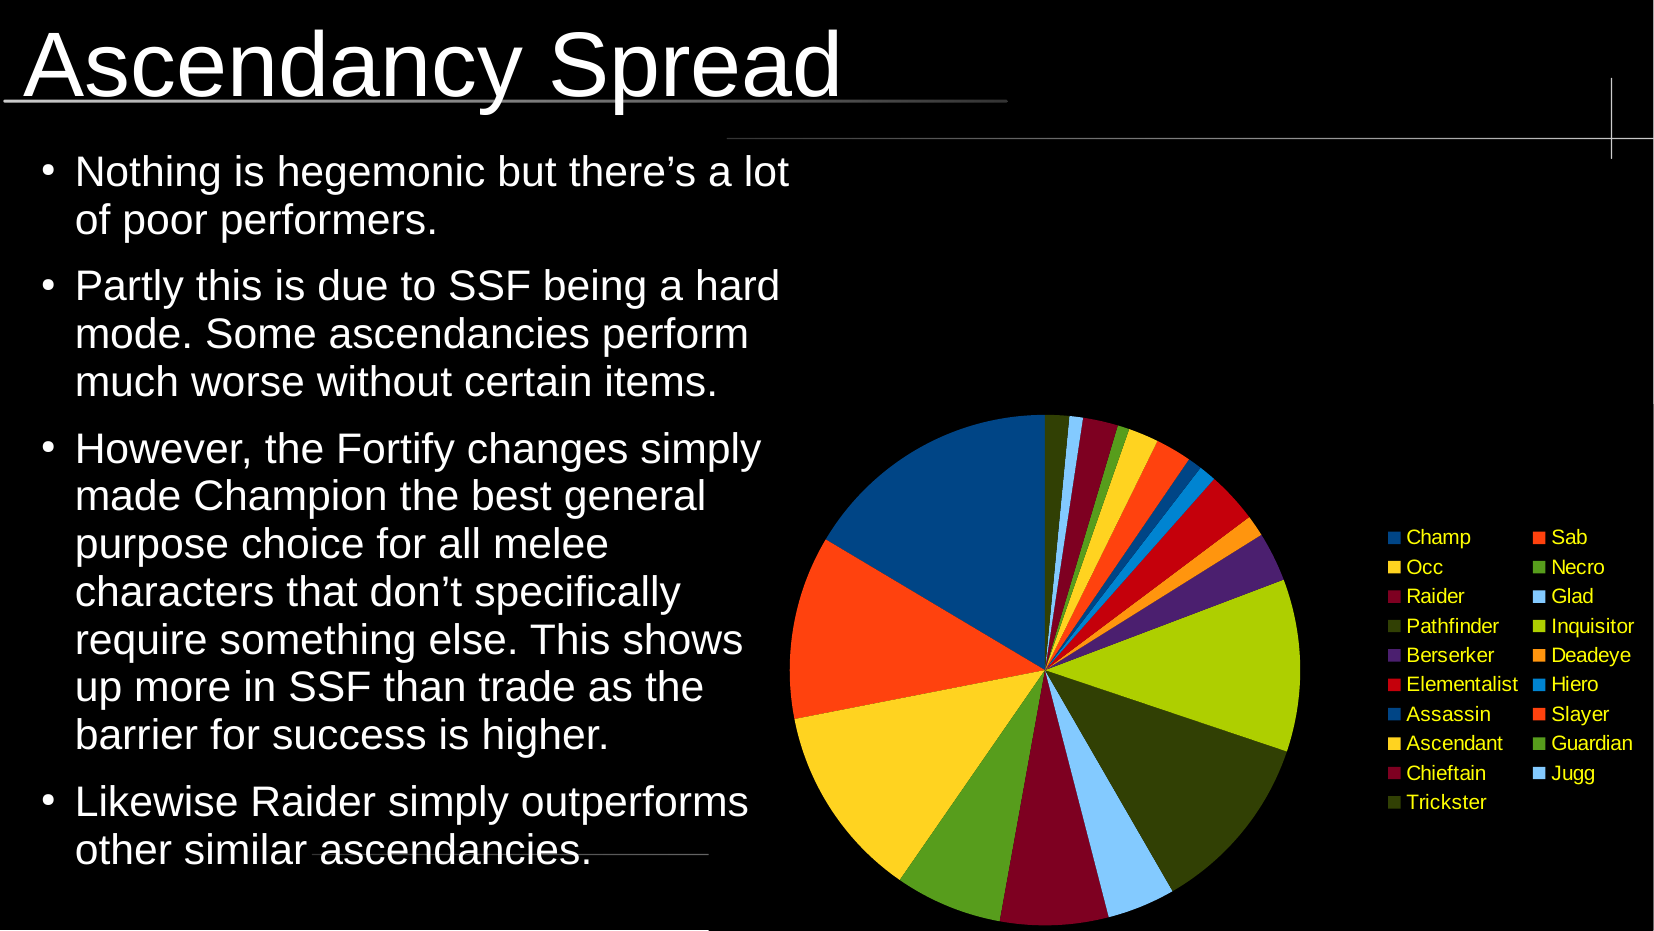

# Ascendancy Spread
Nothing is hegemonic but there’s a lot of poor performers.
Partly this is due to SSF being a hard mode. Some ascendancies perform much worse without certain items.
However, the Fortify changes simply made Champion the best general purpose choice for all melee characters that don’t specifically require something else. This shows up more in SSF than trade as the barrier for success is higher.
Likewise Raider simply outperforms other similar ascendancies.
### Chart
| Category | Number |
|---|---|
| Champ | 2201.0 |
| Sab | 1556.0 |
| Occ | 1645.0 |
| Necro | 909.0 |
| Raider | 918.0 |
| Glad | 577.0 |
| Pathfinder | 1539.0 |
| Inquisitor | 1463.0 |
| Berserker | 419.0 |
| Deadeye | 179.0 |
| Elementalist | 433.0 |
| Hiero | 147.0 |
| Assassin | 119.0 |
| Slayer | 305.0 |
| Ascendant | 256.0 |
| Guardian | 100.0 |
| Chieftain | 297.0 |
| Jugg | 115.0 |
| Trickster | 204.0 |3